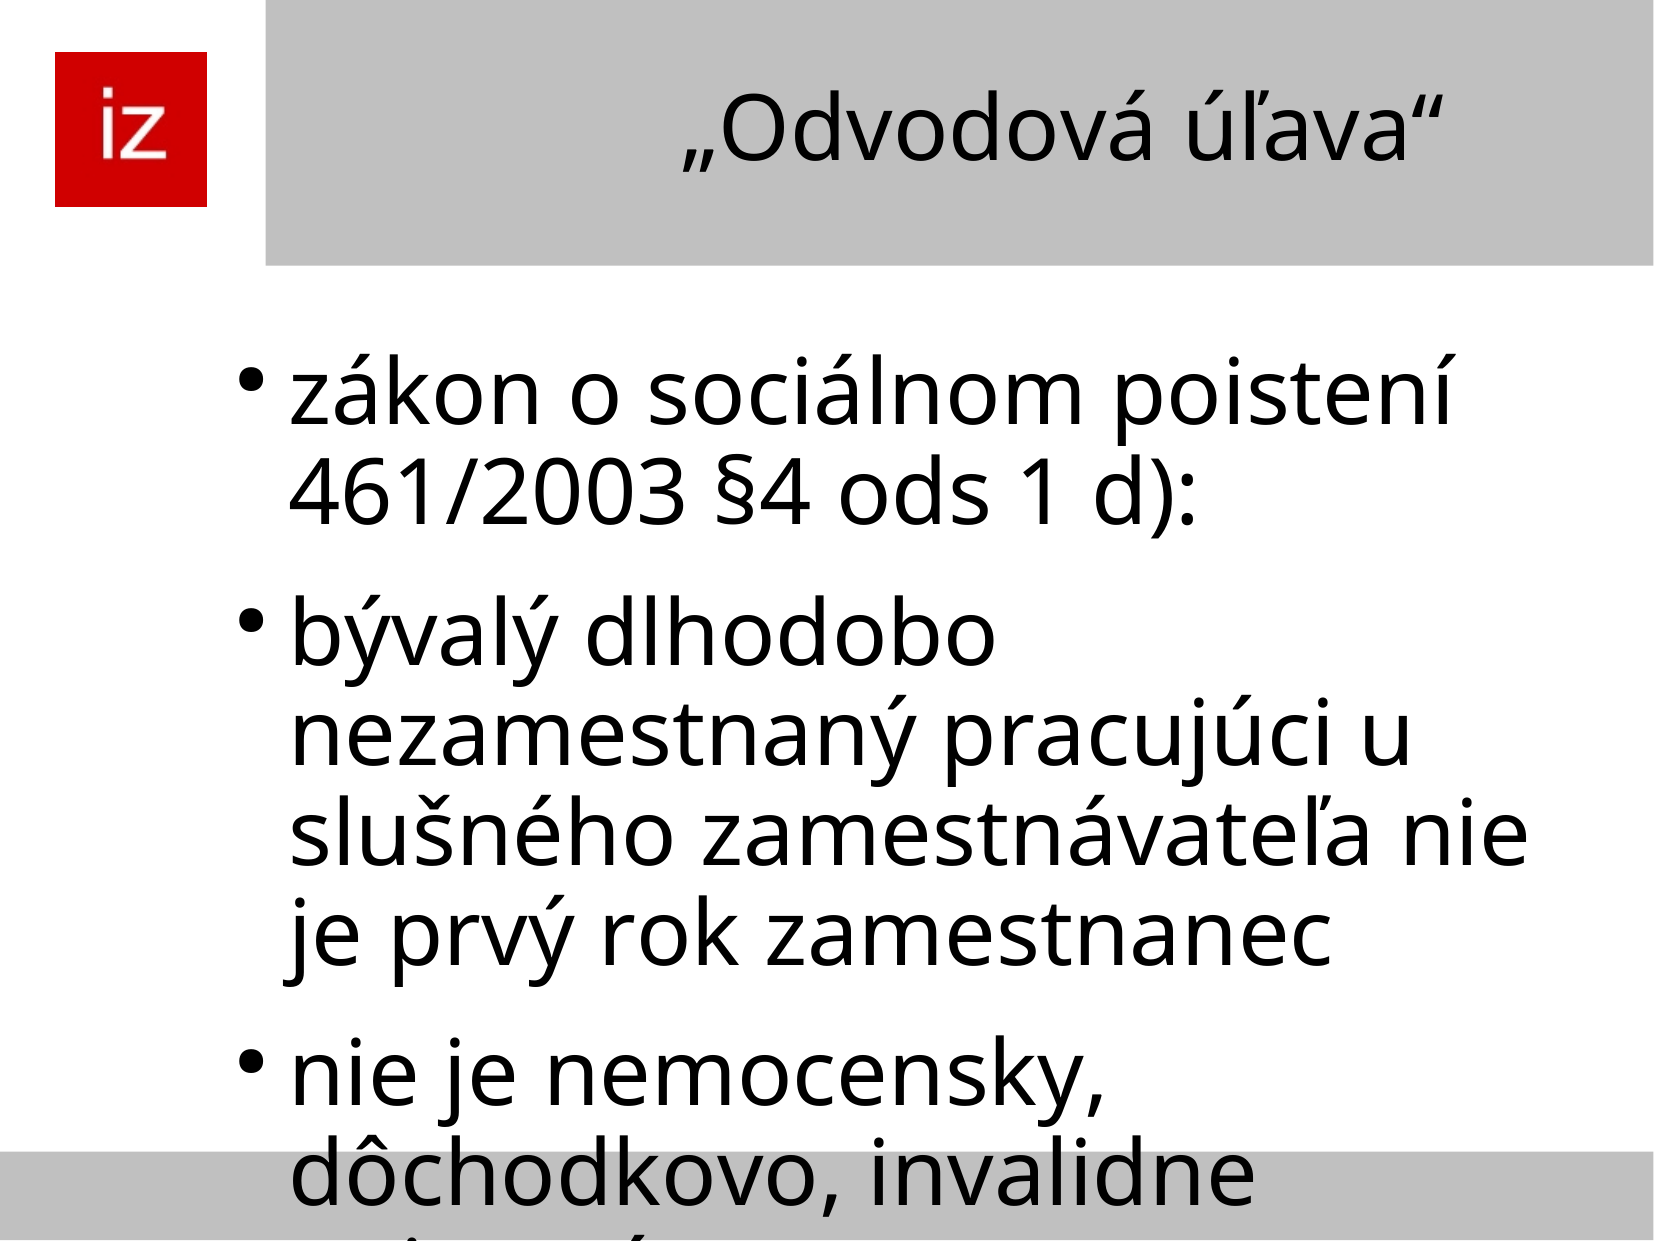

# „Odvodová úľava“
zákon o sociálnom poistení 461/2003 §4 ods 1 d):
bývalý dlhodobo nezamestnaný pracujúci u slušného zamestnávateľa nie je prvý rok zamestnanec
nie je nemocensky, dôchodkovo, invalidne poistený